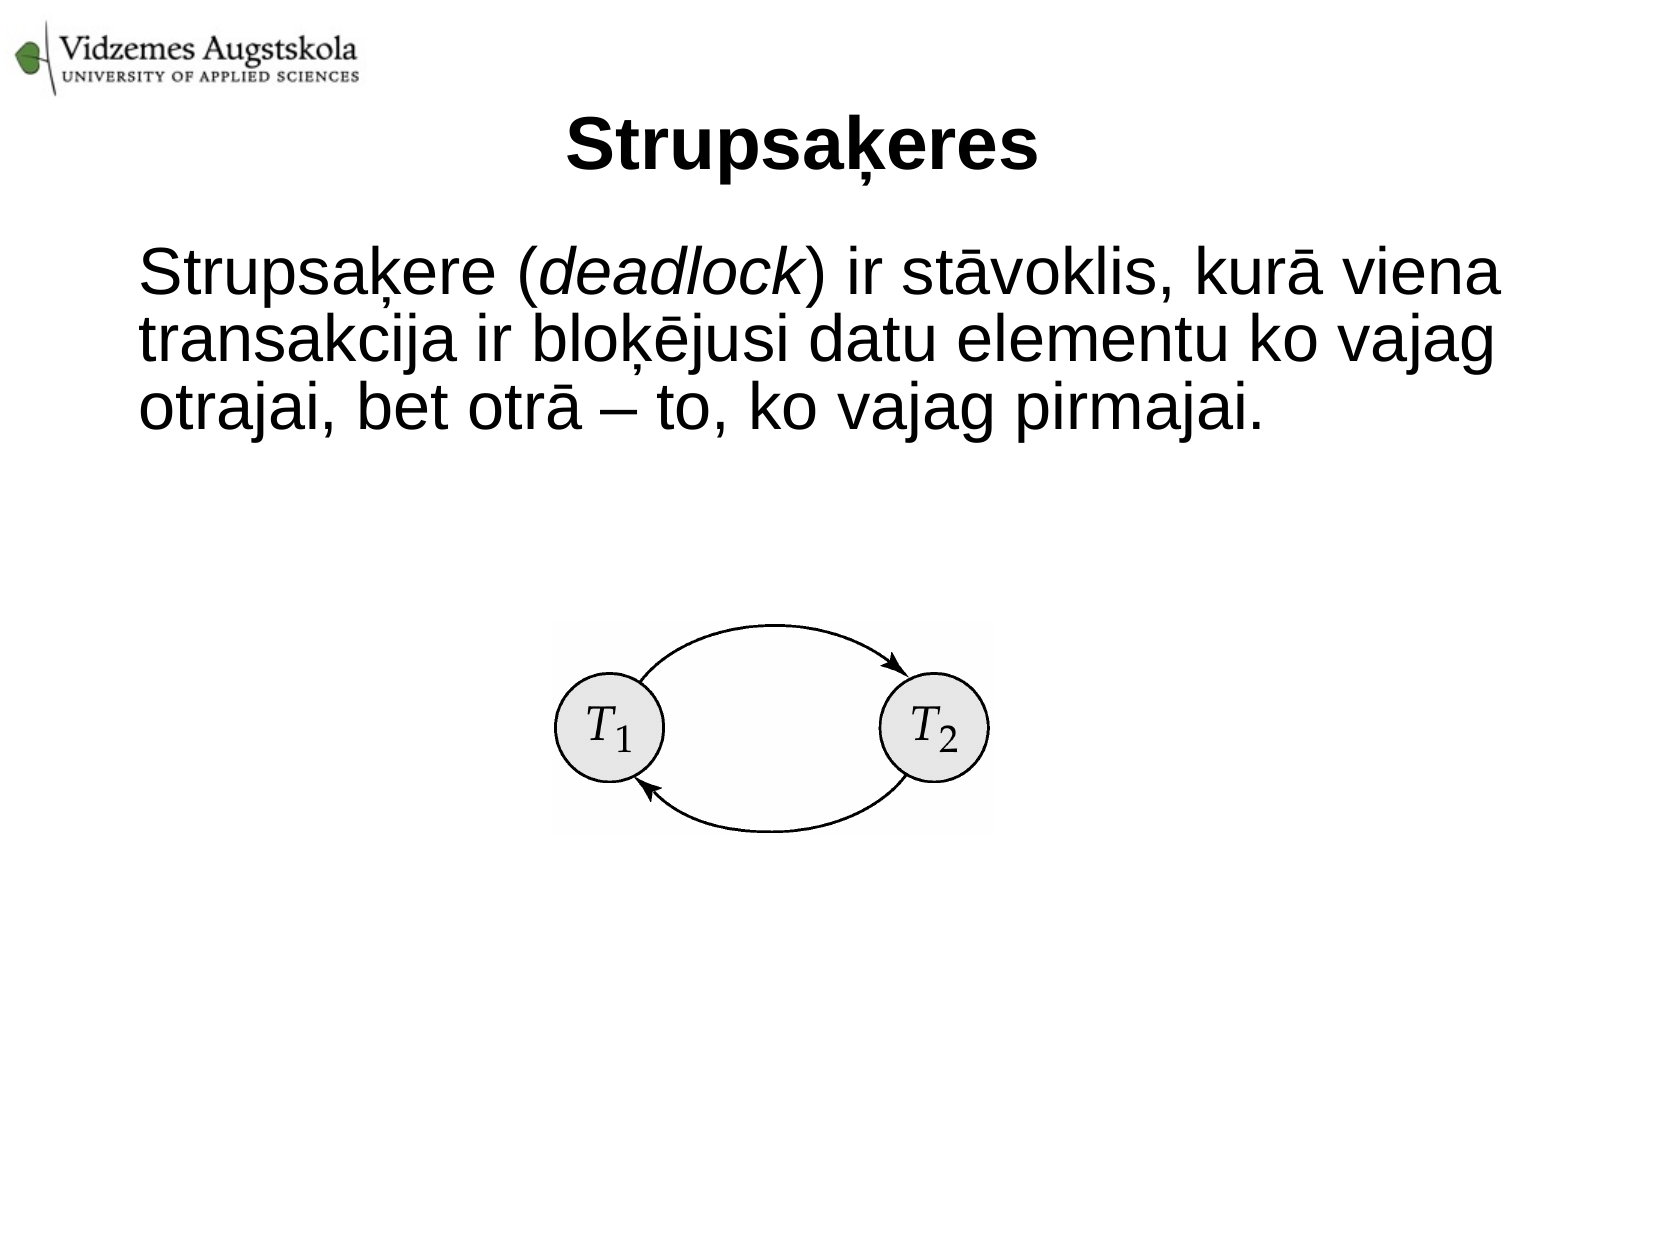

# Strupsaķeres
Strupsaķere (deadlock) ir stāvoklis, kurā viena transakcija ir bloķējusi datu elementu ko vajag otrajai, bet otrā – to, ko vajag pirmajai.